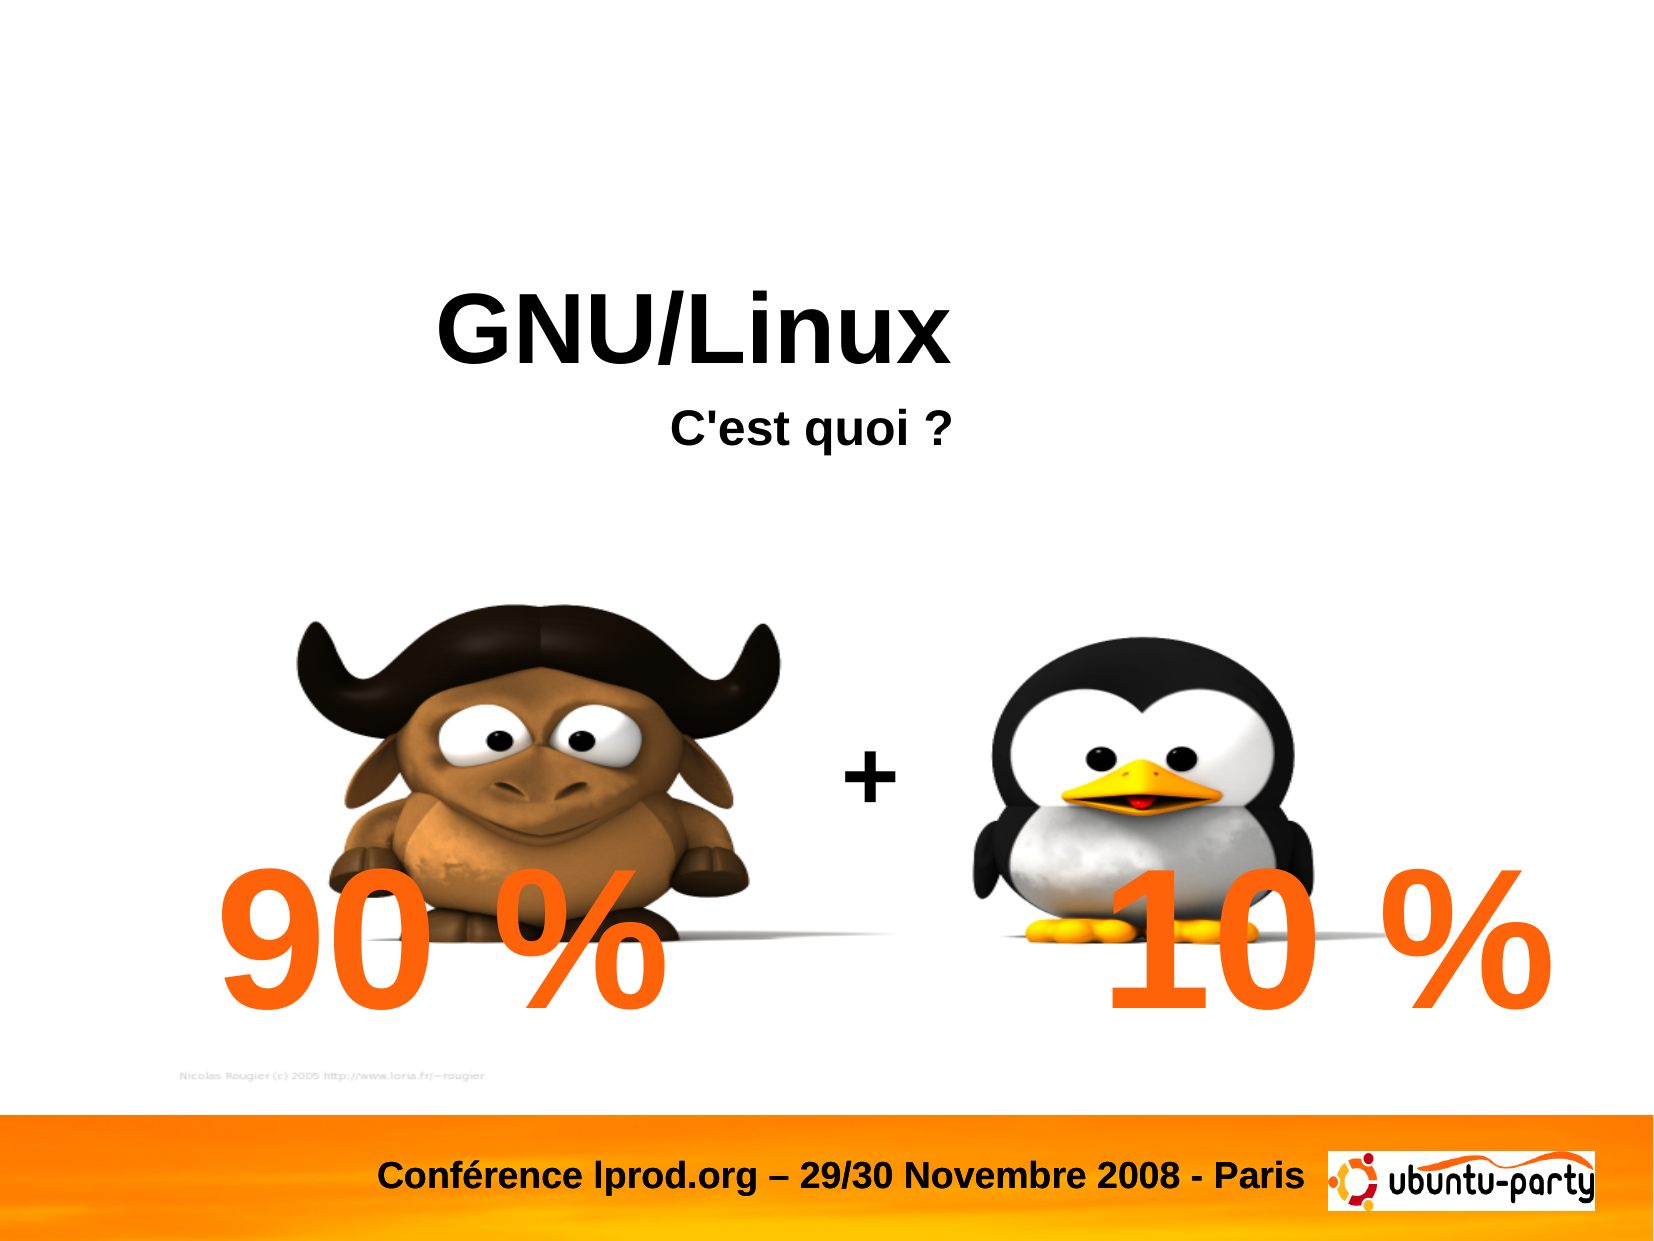

GNU/Linux
C'est quoi ?
+
90 %
10 %
Conférence lprod.org – 29/30 Novembre 2008 - Paris
Conférence lprod.org – 29/30 Novembre 2008 - Paris